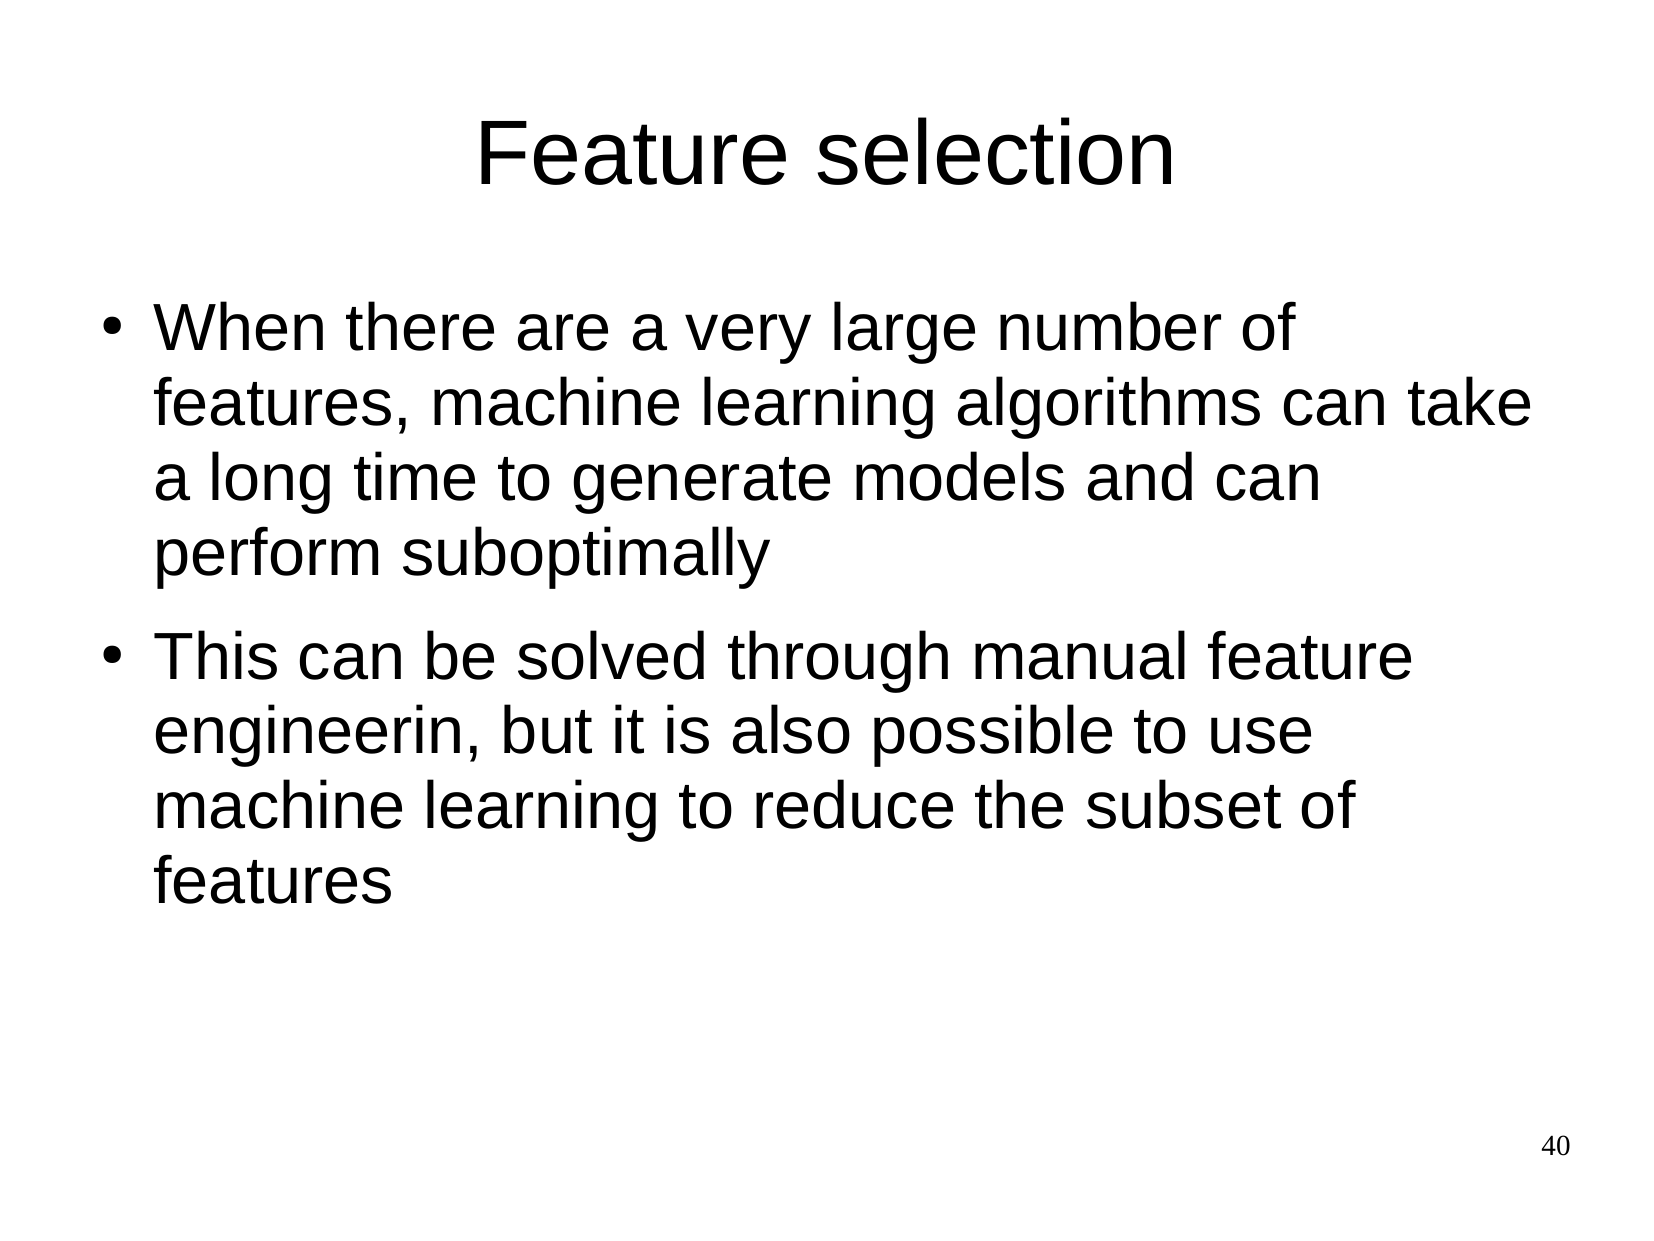

# Feature selection
When there are a very large number of features, machine learning algorithms can take a long time to generate models and can perform suboptimally
This can be solved through manual feature engineerin, but it is also possible to use machine learning to reduce the subset of features
40